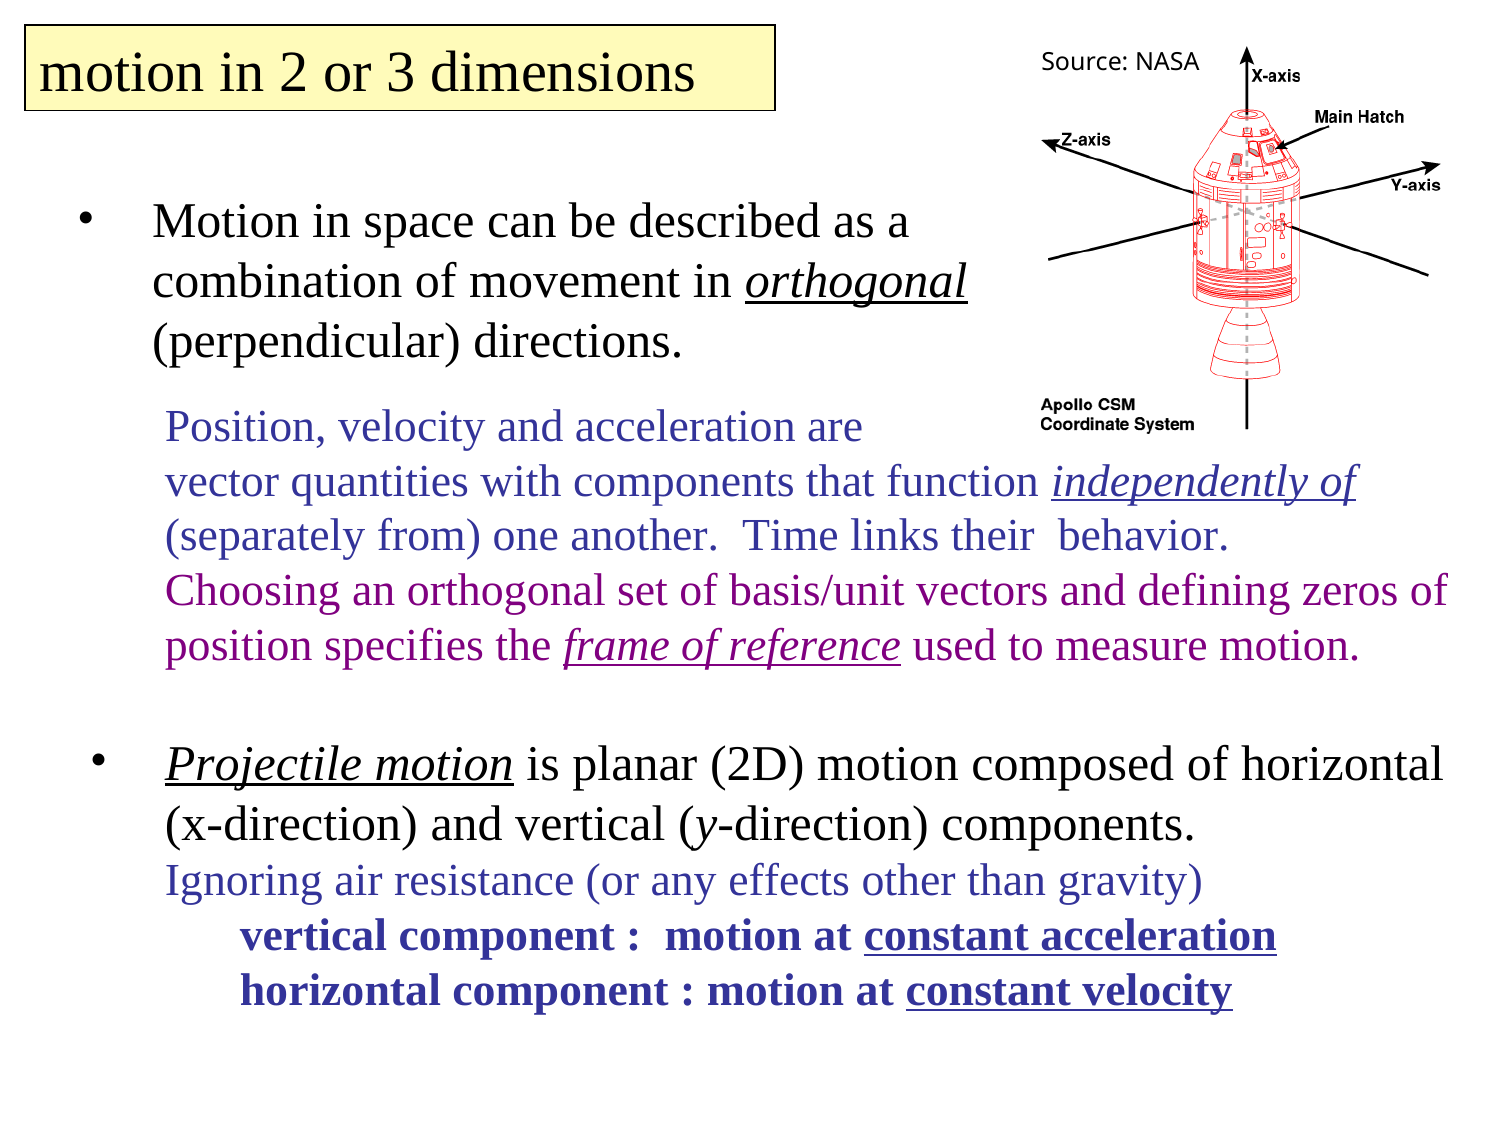

motion in 2 or 3 dimensions
Source: NASA
Motion in space can be described as a combination of movement in orthogonal (perpendicular) directions.
	Position, velocity and acceleration are
	vector quantities with components that function independently of (separately from) one another. Time links their behavior.
	Choosing an orthogonal set of basis/unit vectors and defining zeros of position specifies the frame of reference used to measure motion.
Projectile motion is planar (2D) motion composed of horizontal (x-direction) and vertical (y-direction) components.
	Ignoring air resistance (or any effects other than gravity)
		vertical component : motion at constant acceleration 		horizontal component : motion at constant velocity